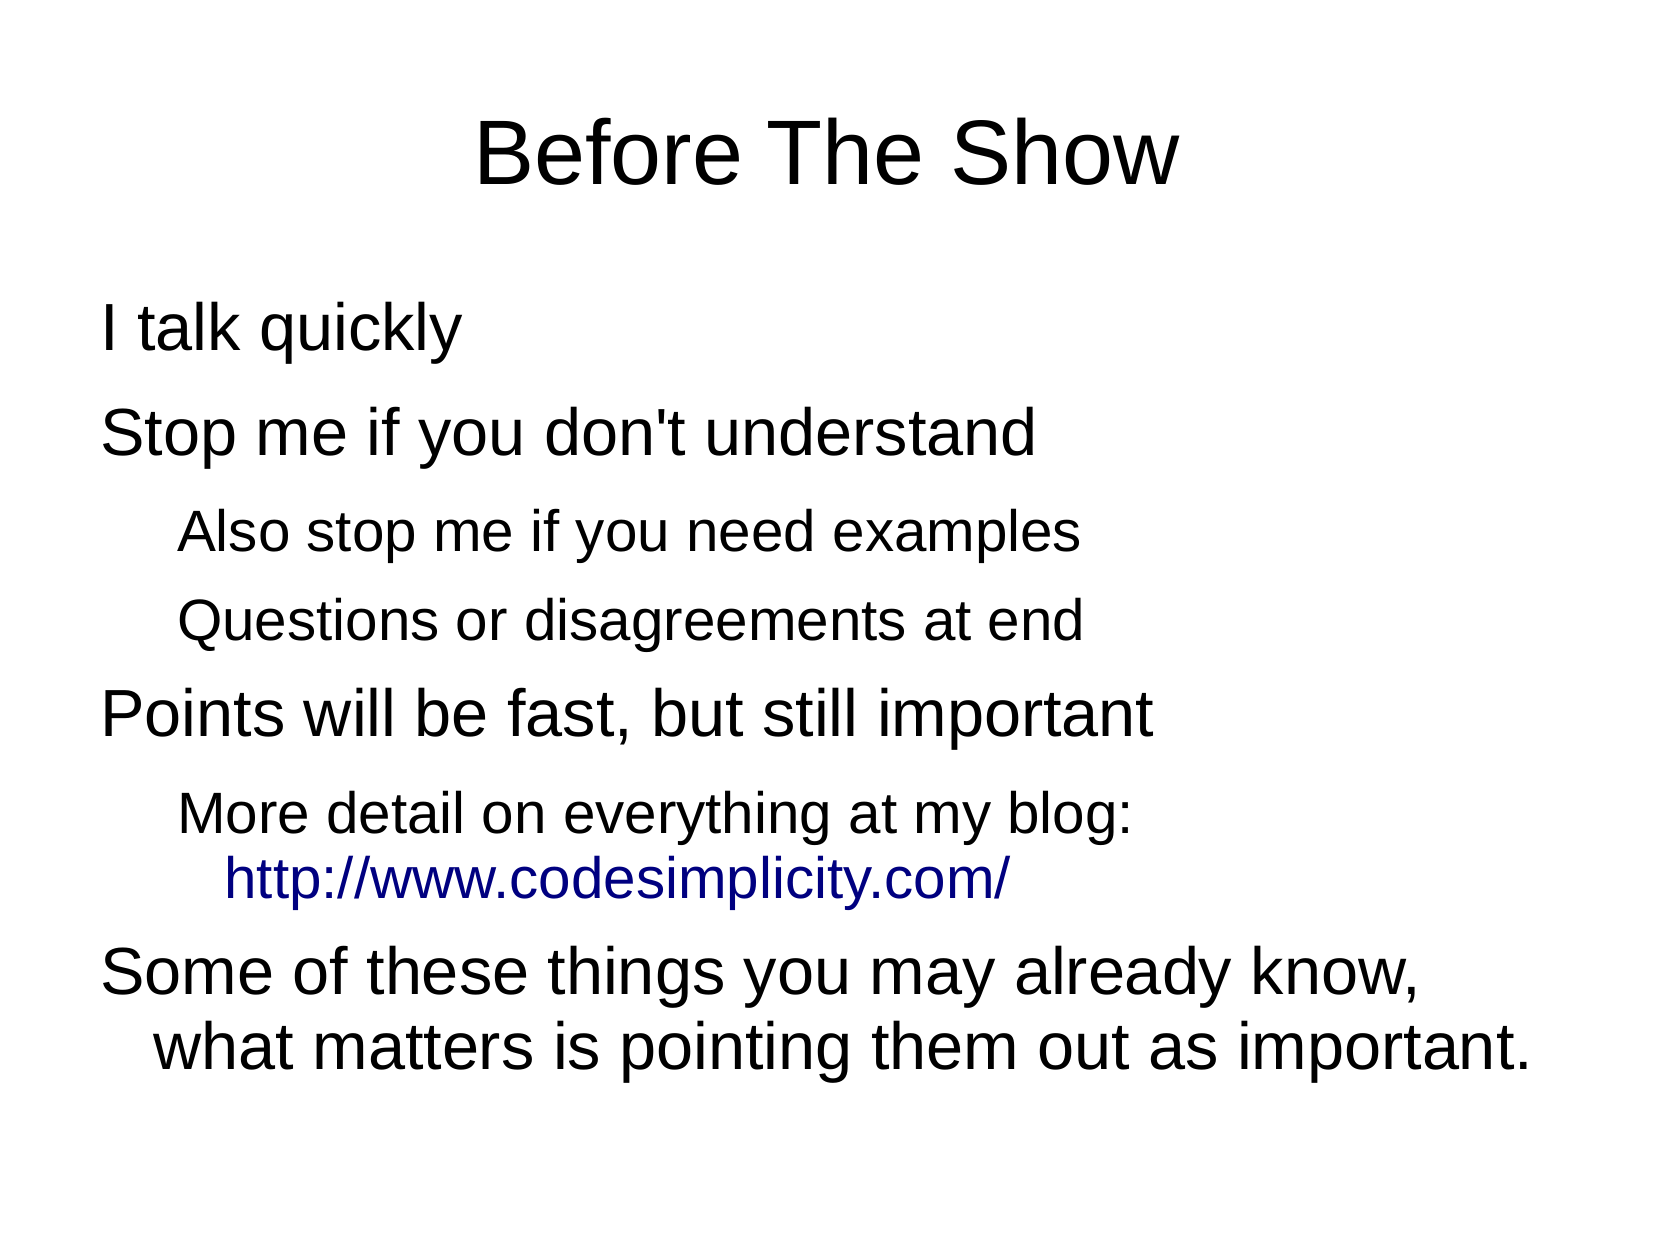

# Before The Show
I talk quickly
Stop me if you don't understand
Also stop me if you need examples
Questions or disagreements at end
Points will be fast, but still important
More detail on everything at my blog: http://www.codesimplicity.com/
Some of these things you may already know, what matters is pointing them out as important.